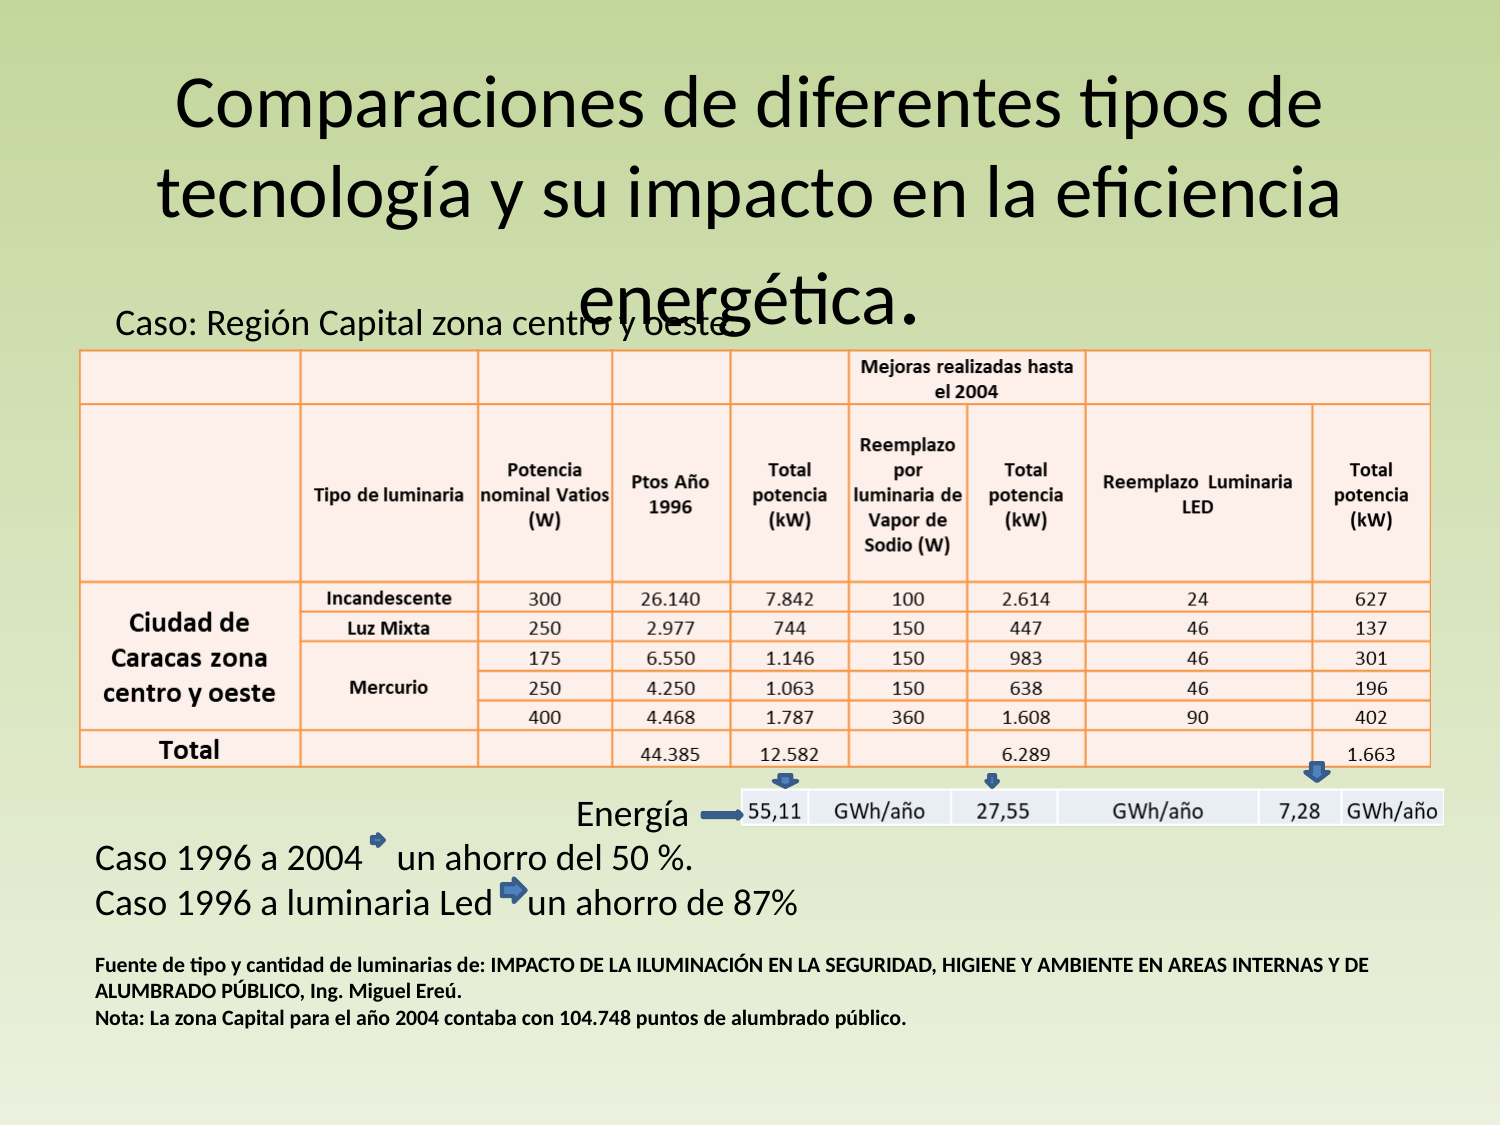

# Comparaciones de diferentes tipos de tecnología y su impacto en la eficiencia energética.
Caso: Región Capital zona centro y oeste.
Energía
Caso 1996 a 2004 un ahorro del 50 %.
Caso 1996 a luminaria Led un ahorro de 87%
Fuente de tipo y cantidad de luminarias de: IMPACTO DE LA ILUMINACIÓN EN LA SEGURIDAD, HIGIENE Y AMBIENTE EN AREAS INTERNAS Y DE ALUMBRADO PÚBLICO, Ing. Miguel Ereú.
Nota: La zona Capital para el año 2004 contaba con 104.748 puntos de alumbrado público.